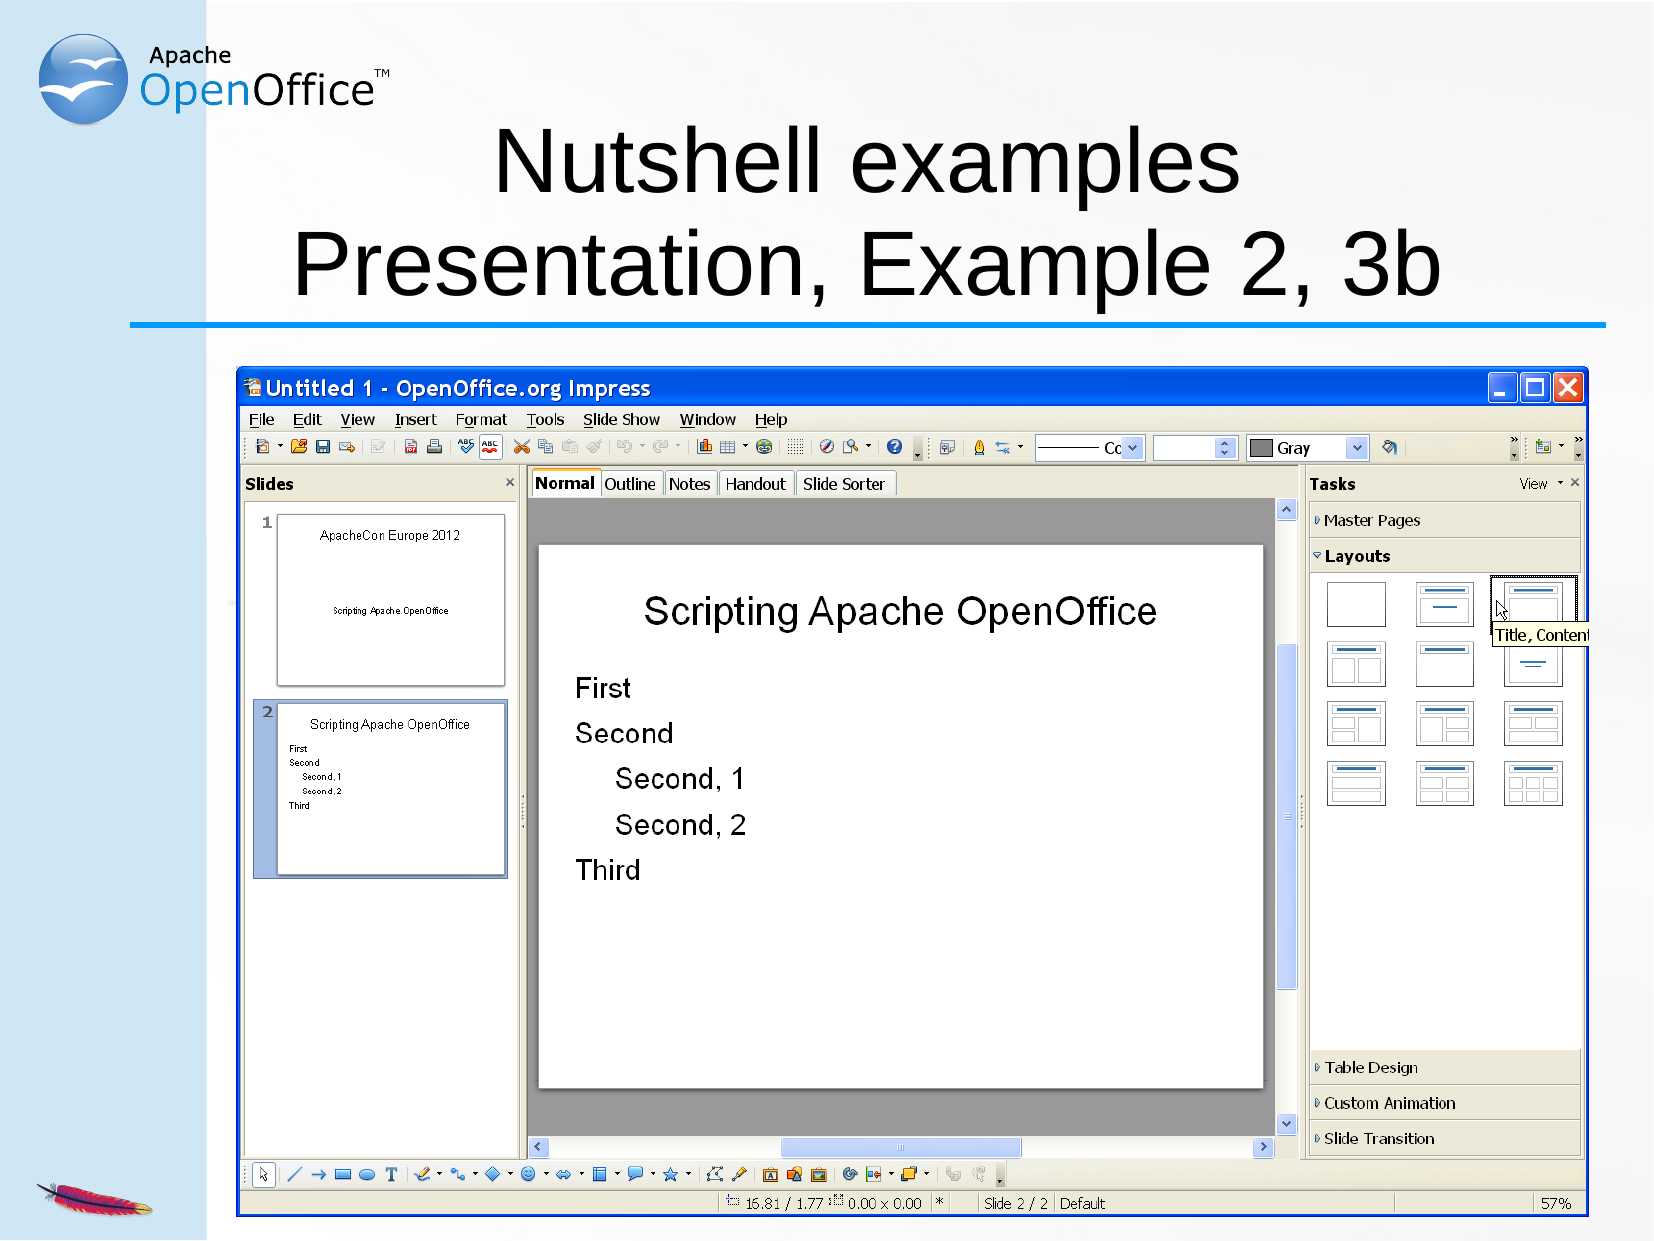

# Nutshell examples Presentation, Example 2, 3b
84